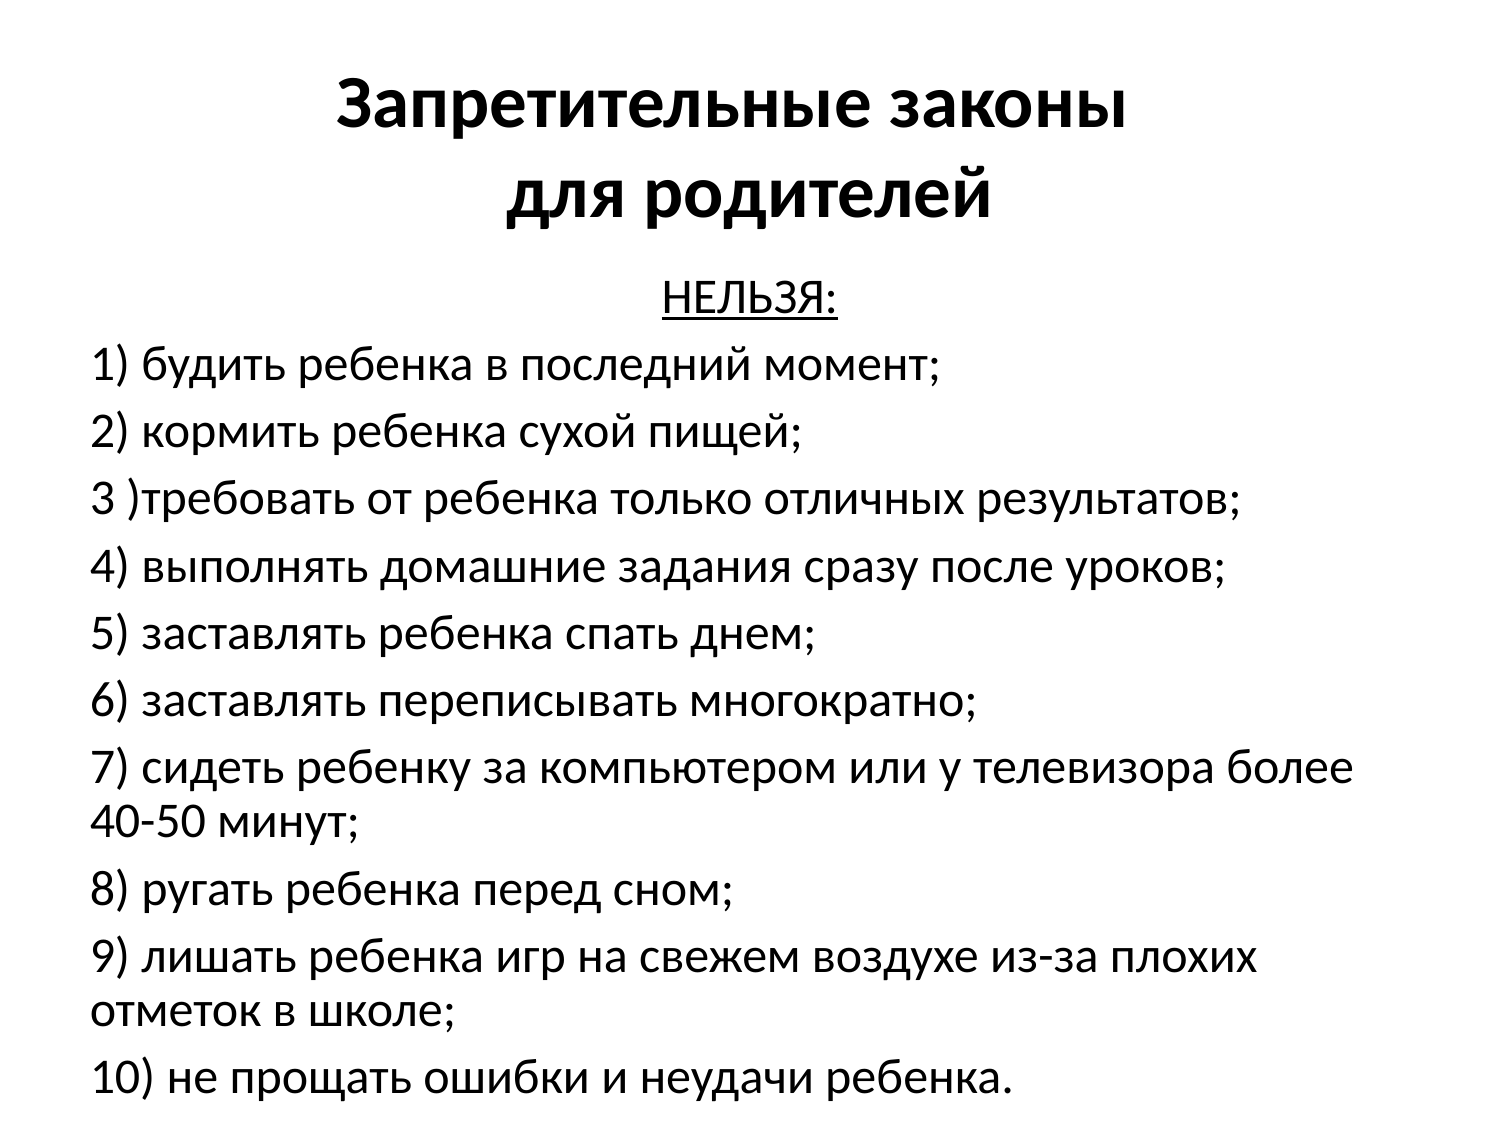

# Запретительные законы для родителей
НЕЛЬЗЯ:
1) будить ребенка в последний момент;
2) кормить ребенка сухой пищей;
3 )требовать от ребенка только отличных результатов;
4) выполнять домашние задания сразу после уроков;
5) заставлять ребенка спать днем;
6) заставлять переписывать многократно;
7) сидеть ребенку за компьютером или у телевизора более 40-50 минут;
8) ругать ребенка перед сном;
9) лишать ребенка игр на свежем воздухе из-за плохих отметок в школе;
10) не прощать ошибки и неудачи ребенка.